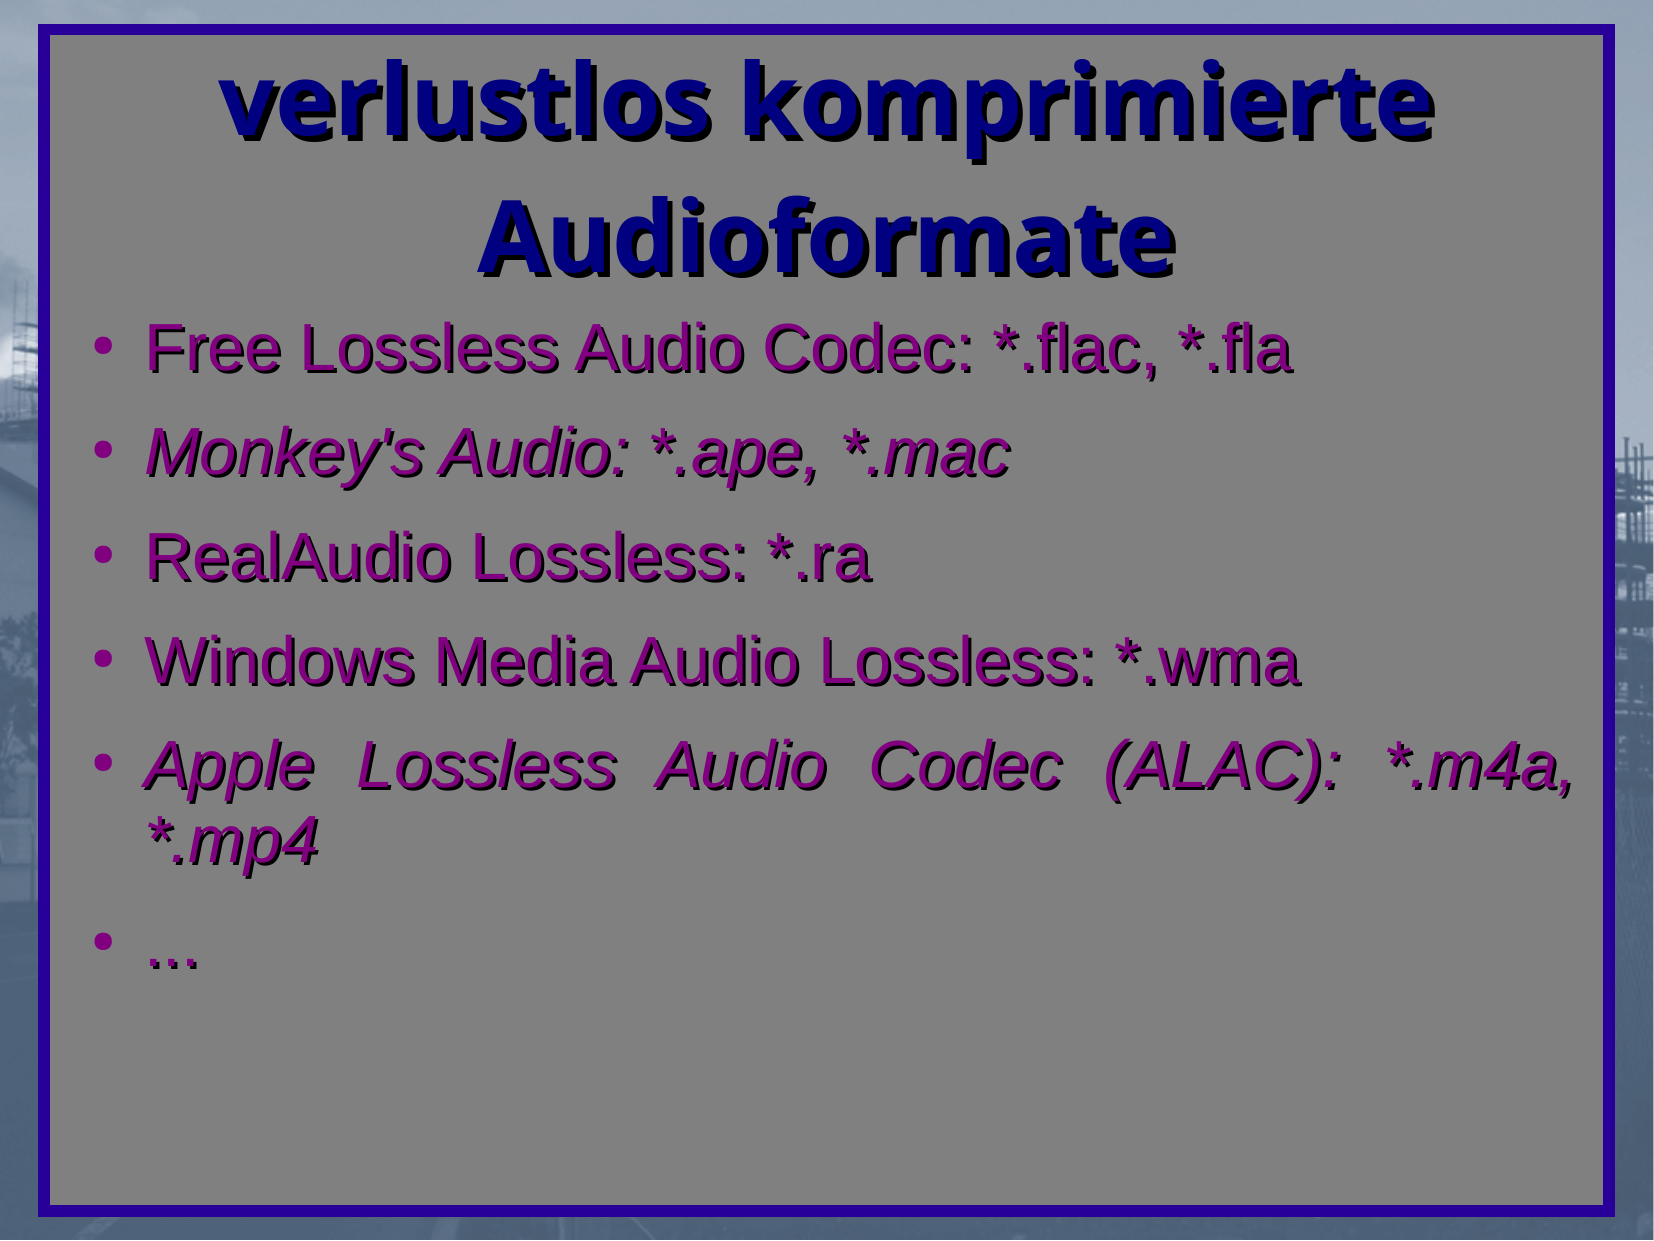

# verlustlos komprimierte Audioformate
Free Lossless Audio Codec: *.flac, *.fla
Monkey's Audio: *.ape, *.mac
RealAudio Lossless: *.ra
Windows Media Audio Lossless: *.wma
Apple Lossless Audio Codec (ALAC): *.m4a, *.mp4
...